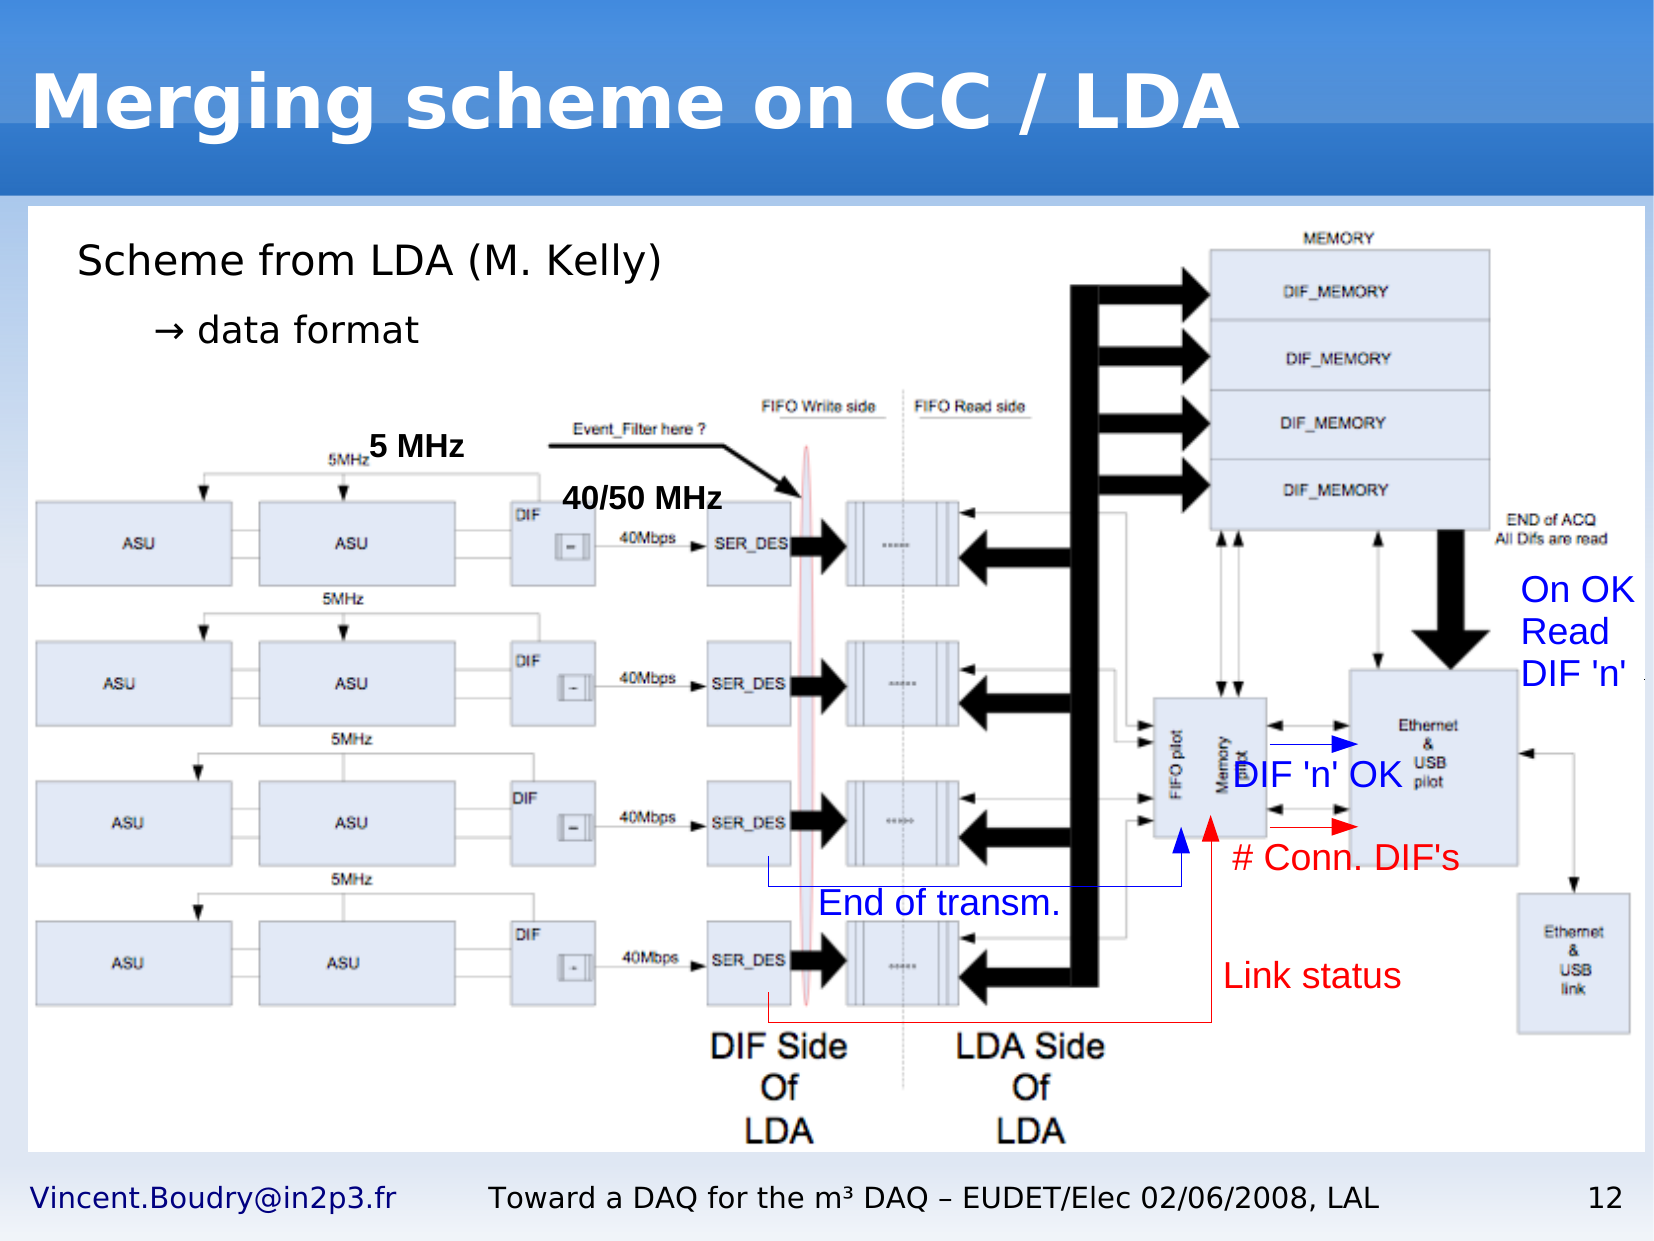

# Merging scheme on CC / LDA
Scheme from LDA (M. Kelly)
→ data format
5 MHz
40/50 MHz
On OK
Read
DIF 'n'
DIF 'n' OK
# Conn. DIF's
End of transm.
Link status
Toward a DAQ for the m³ DAQ – EUDET/Elec 02/06/2008, LAL
12